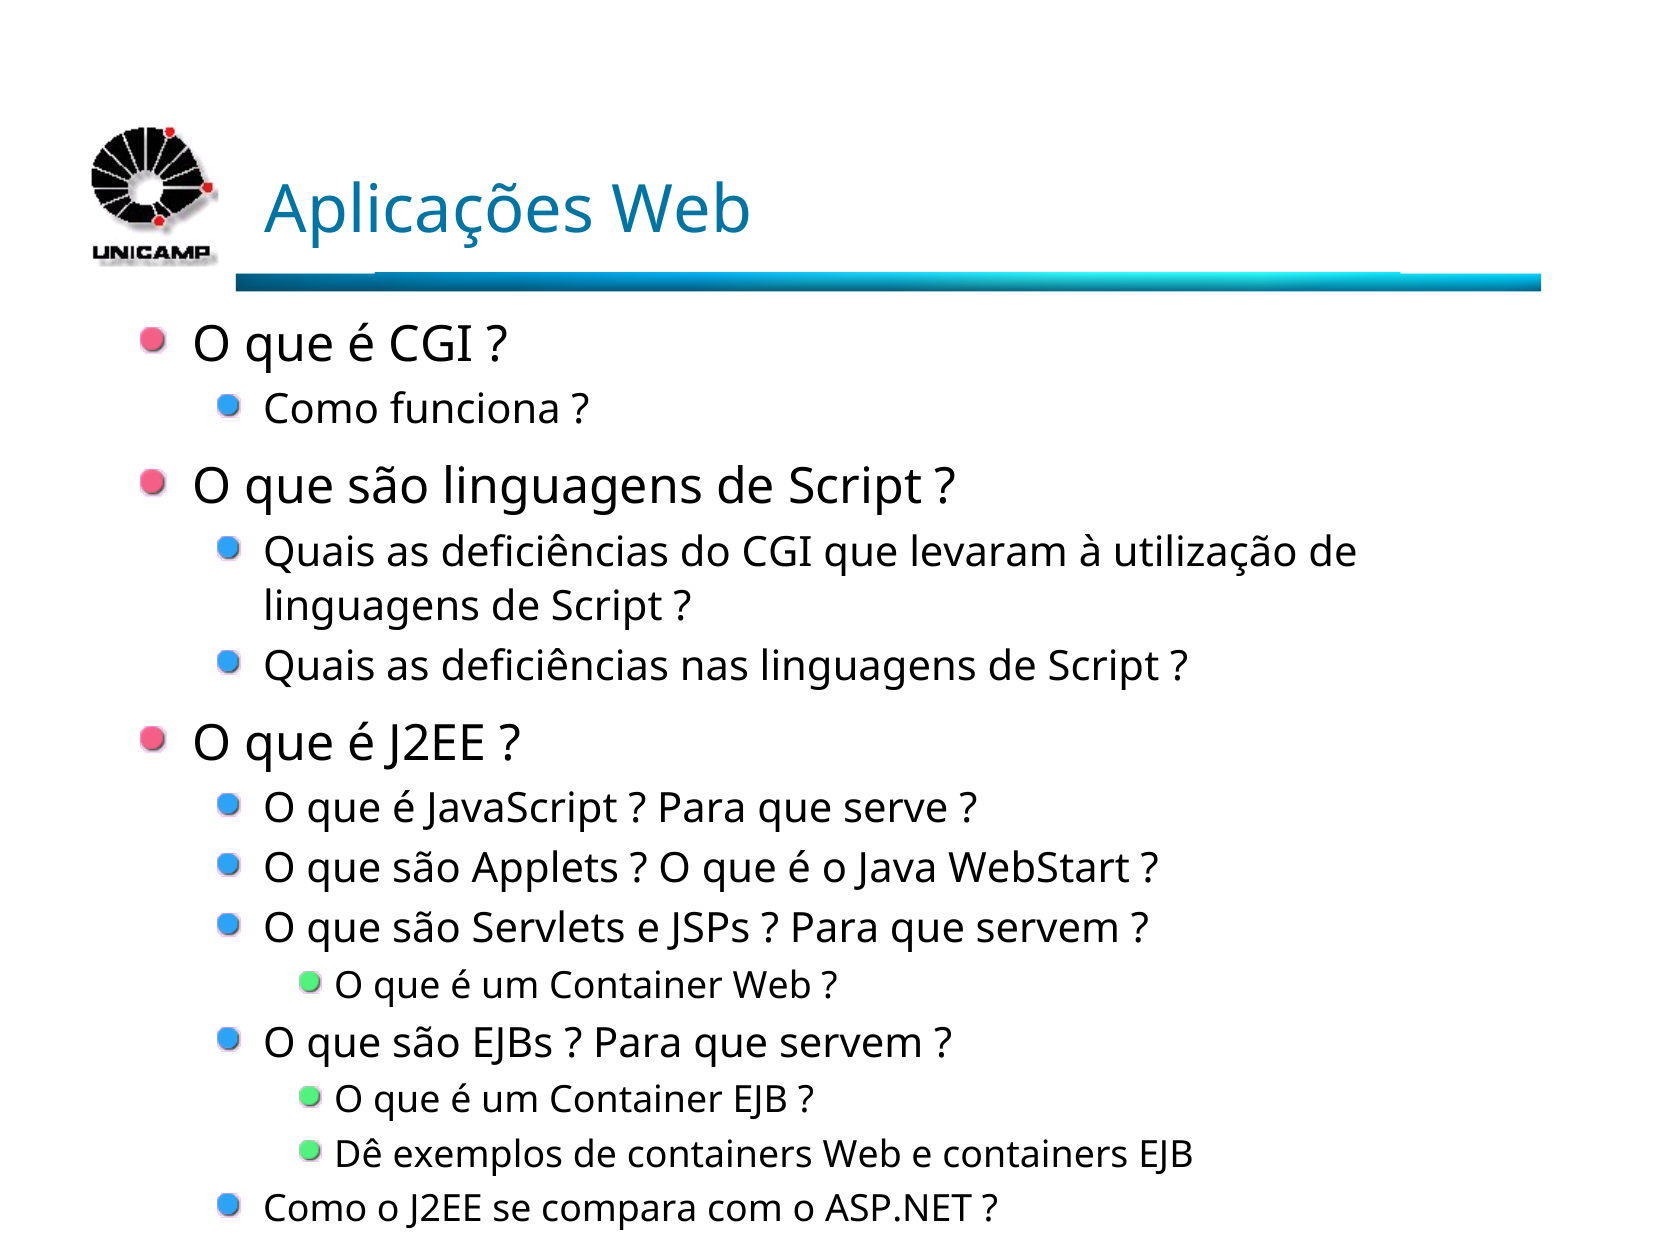

# Aplicações Web
O que é CGI ?
Como funciona ?
O que são linguagens de Script ?
Quais as deficiências do CGI que levaram à utilização de linguagens de Script ?
Quais as deficiências nas linguagens de Script ?
O que é J2EE ?
O que é JavaScript ? Para que serve ?
O que são Applets ? O que é o Java WebStart ?
O que são Servlets e JSPs ? Para que servem ?
O que é um Container Web ?
O que são EJBs ? Para que servem ?
O que é um Container EJB ?
Dê exemplos de containers Web e containers EJB
Como o J2EE se compara com o ASP.NET ?